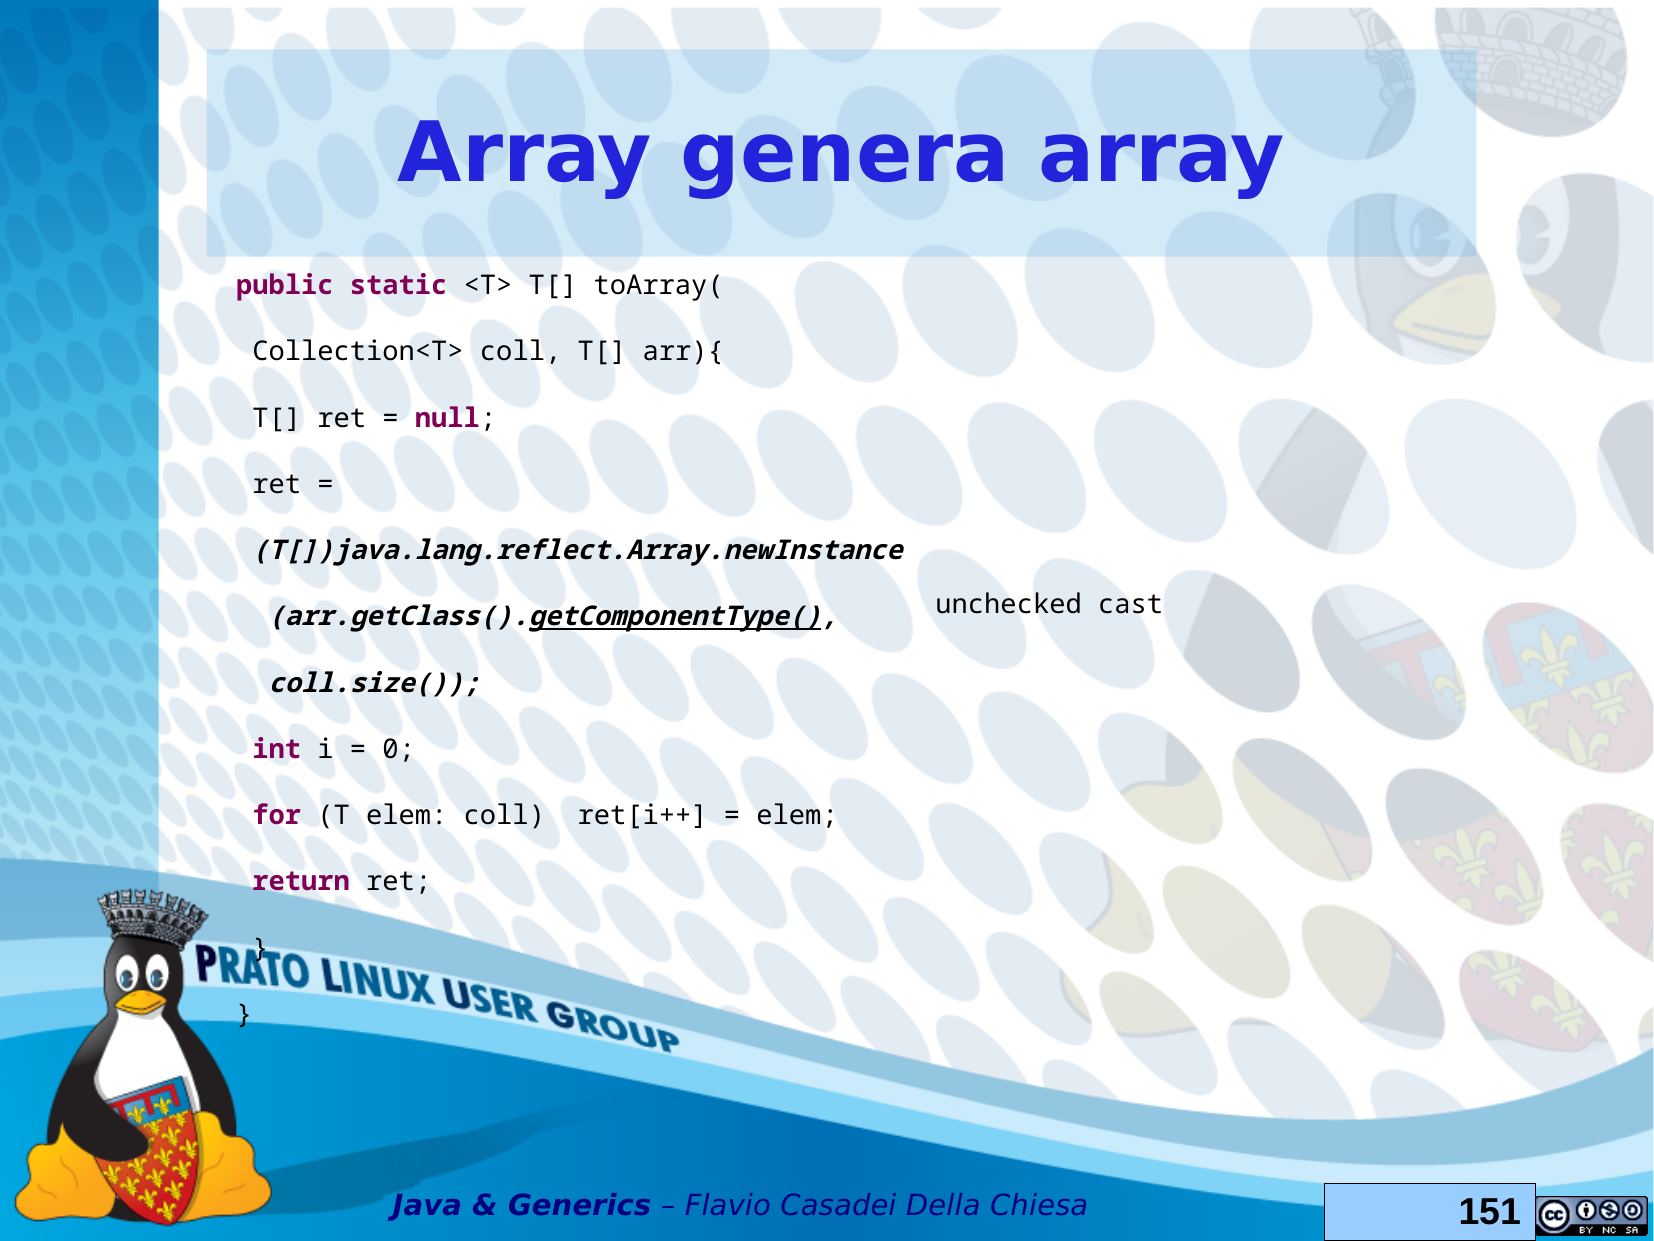

# Array genera array
public static <T> T[] toArray(
 Collection<T> coll, T[] arr){
 T[] ret = null;
 ret =
 (T[])java.lang.reflect.Array.newInstance
 (arr.getClass().getComponentType(),
 coll.size());
 int i = 0;
 for (T elem: coll) ret[i++] = elem;
 return ret;
 }
}
unchecked cast